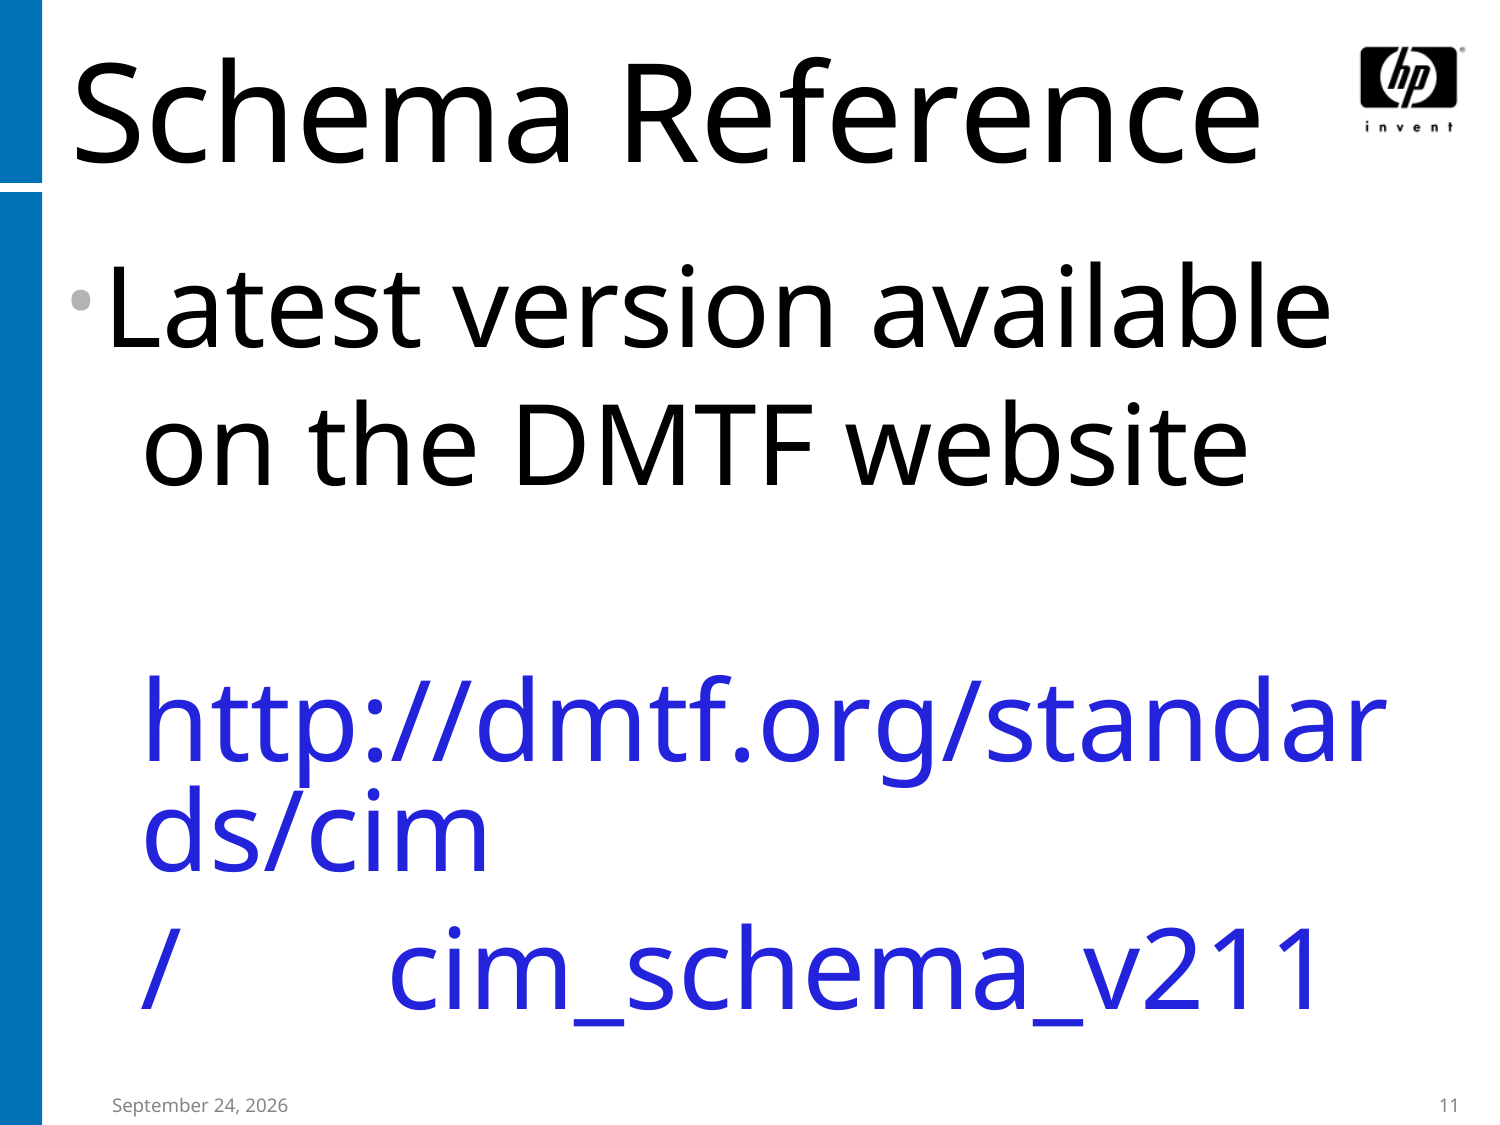

# Schema Reference
Latest version available on the DMTF website
http://dmtf.org/standards/cim/ cim_schema_v211
11